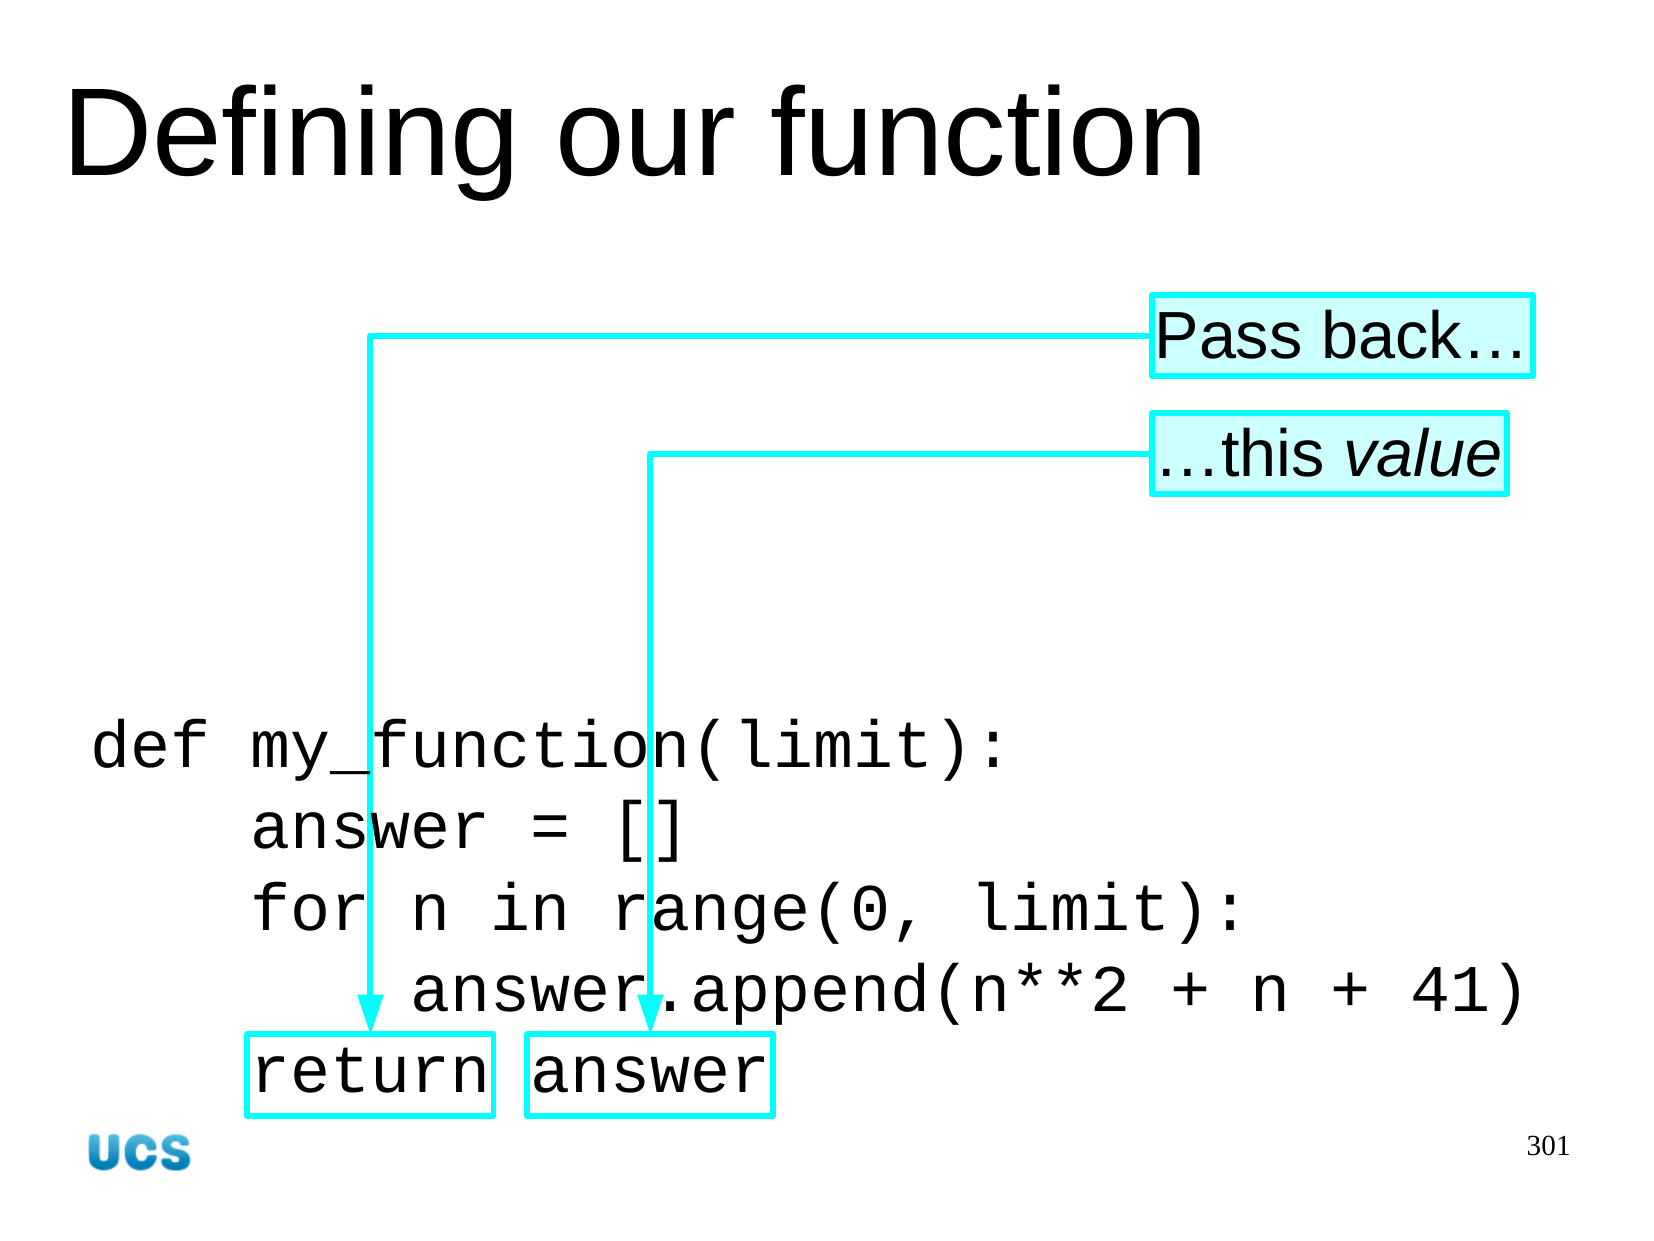

Defining our function
Pass back…
…this value
def my_function(
limit
):
answer
= []
for
n
in range(0, limit):
answer.append(n**2 + n + 41)
return
answer
301